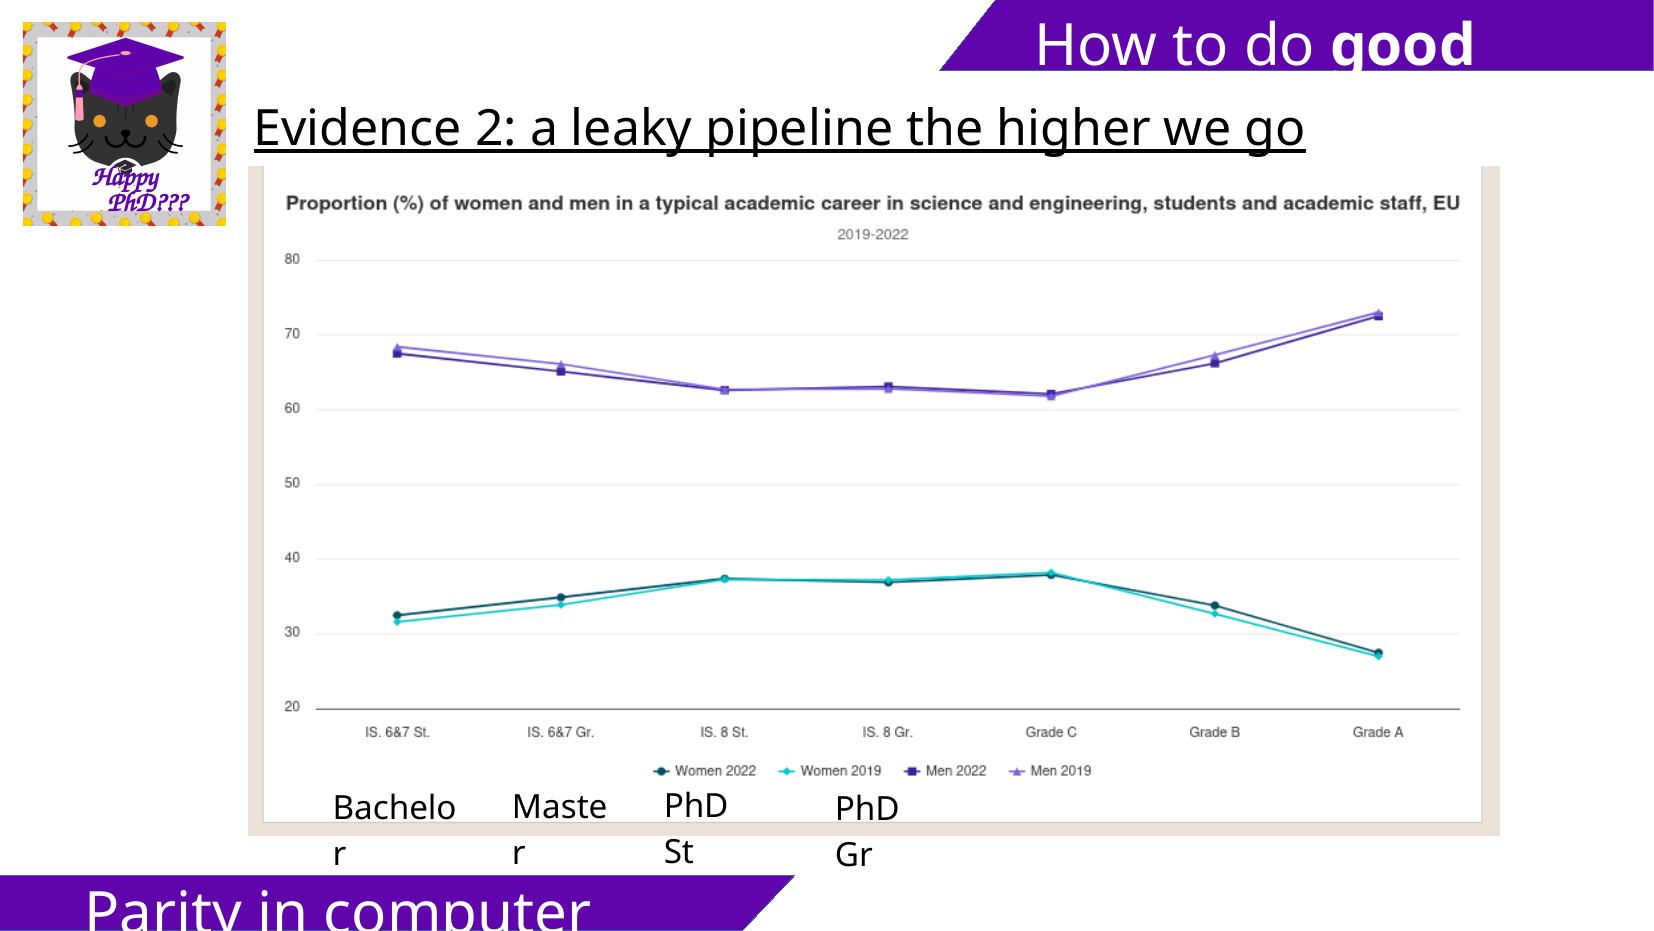

Evidence 2: a leaky pipeline the higher we go
BUT...
PhD St
Master
Bachelor
PhD Gr
Parity in computer science ?